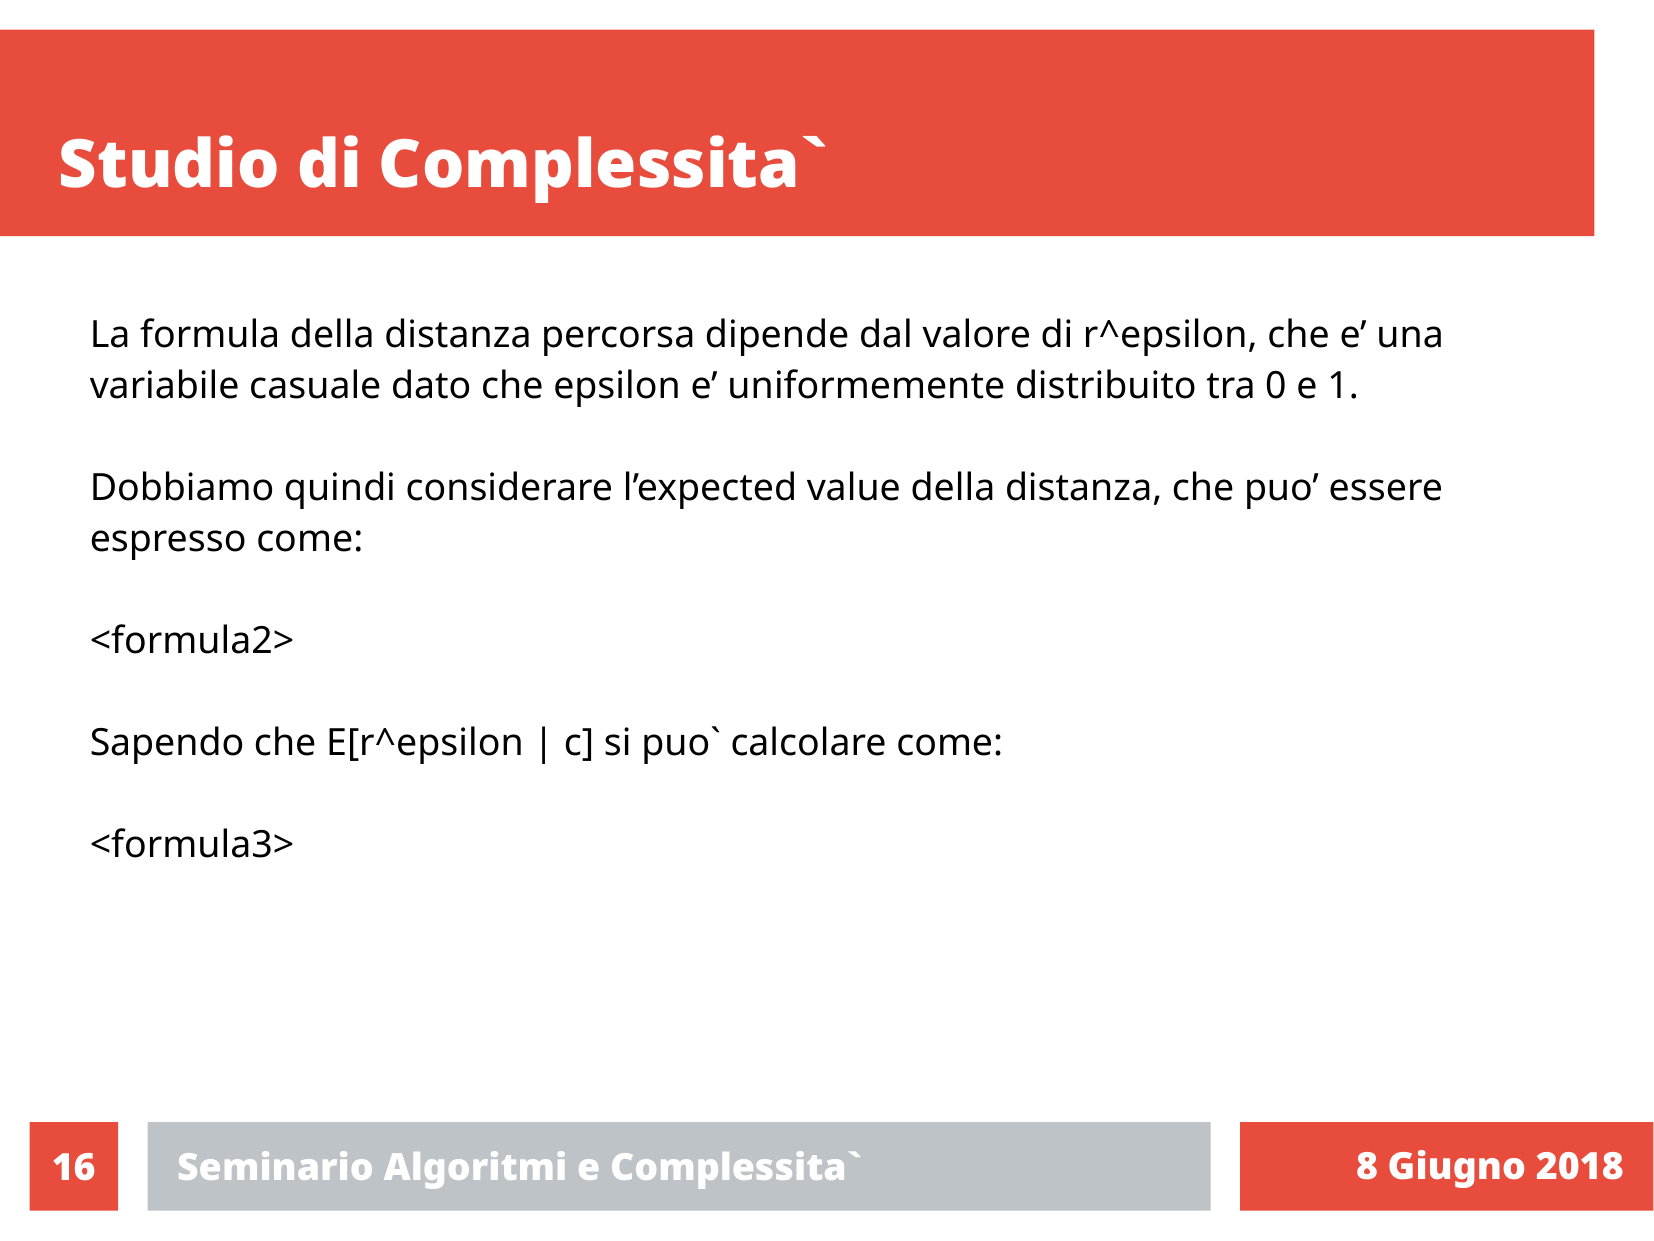

# Studio di Complessita`
La formula della distanza percorsa dipende dal valore di r^epsilon, che e’ una variabile casuale dato che epsilon e’ uniformemente distribuito tra 0 e 1.
Dobbiamo quindi considerare l’expected value della distanza, che puo’ essere espresso come:
<formula2>
Sapendo che E[r^epsilon | c] si puo` calcolare come:
<formula3>
16
8 Giugno 2018